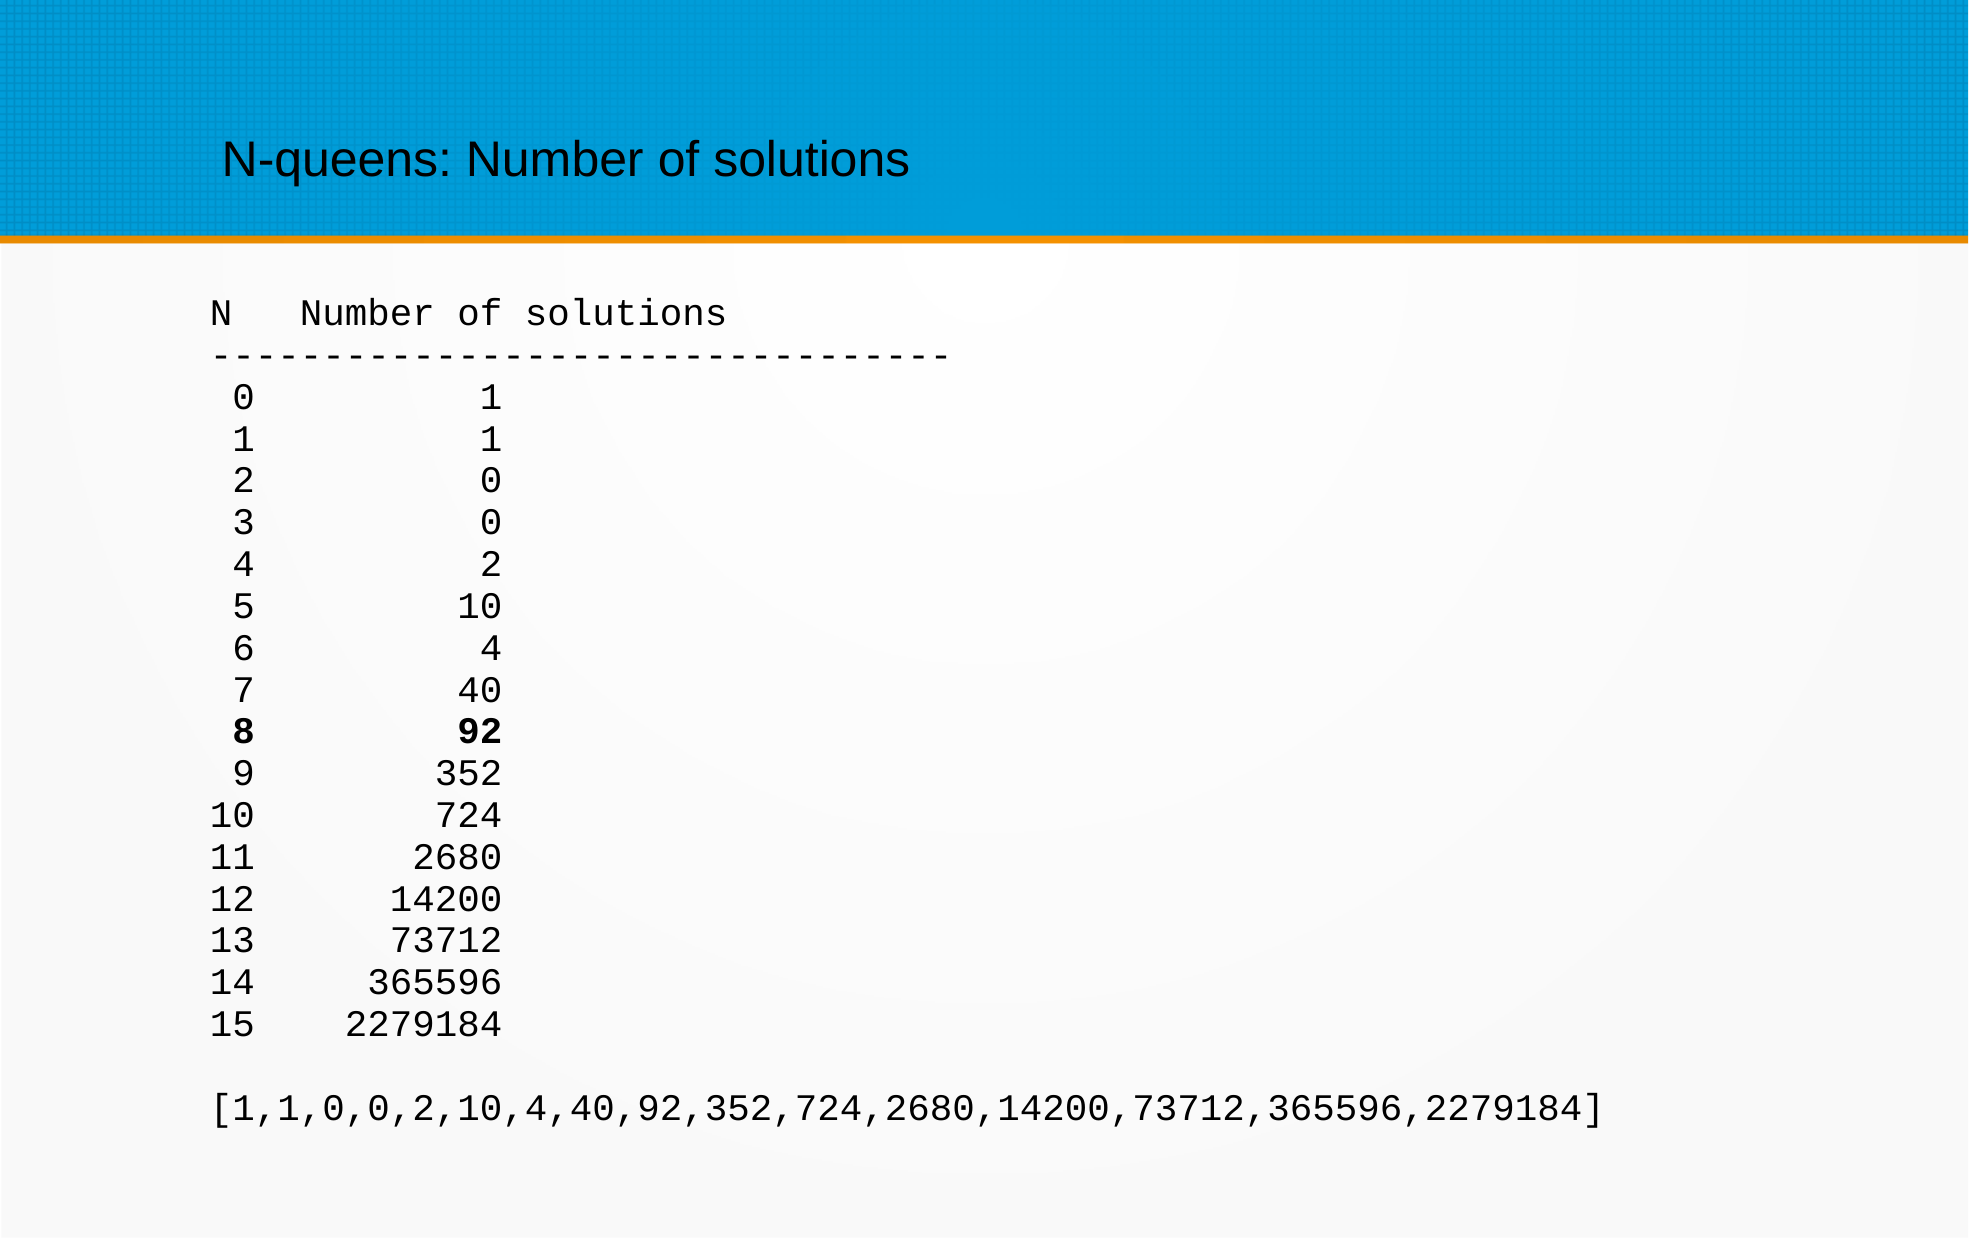

N-queens: Number of solutions
N Number of solutions
---------------------------------
 0 1
 1 1
 2 0
 3 0
 4 2
 5 10
 6 4
 7 40
 8 92
 9 352
10 724
11 2680
12 14200
13 73712
14 365596
15 2279184
[1,1,0,0,2,10,4,40,92,352,724,2680,14200,73712,365596,2279184]